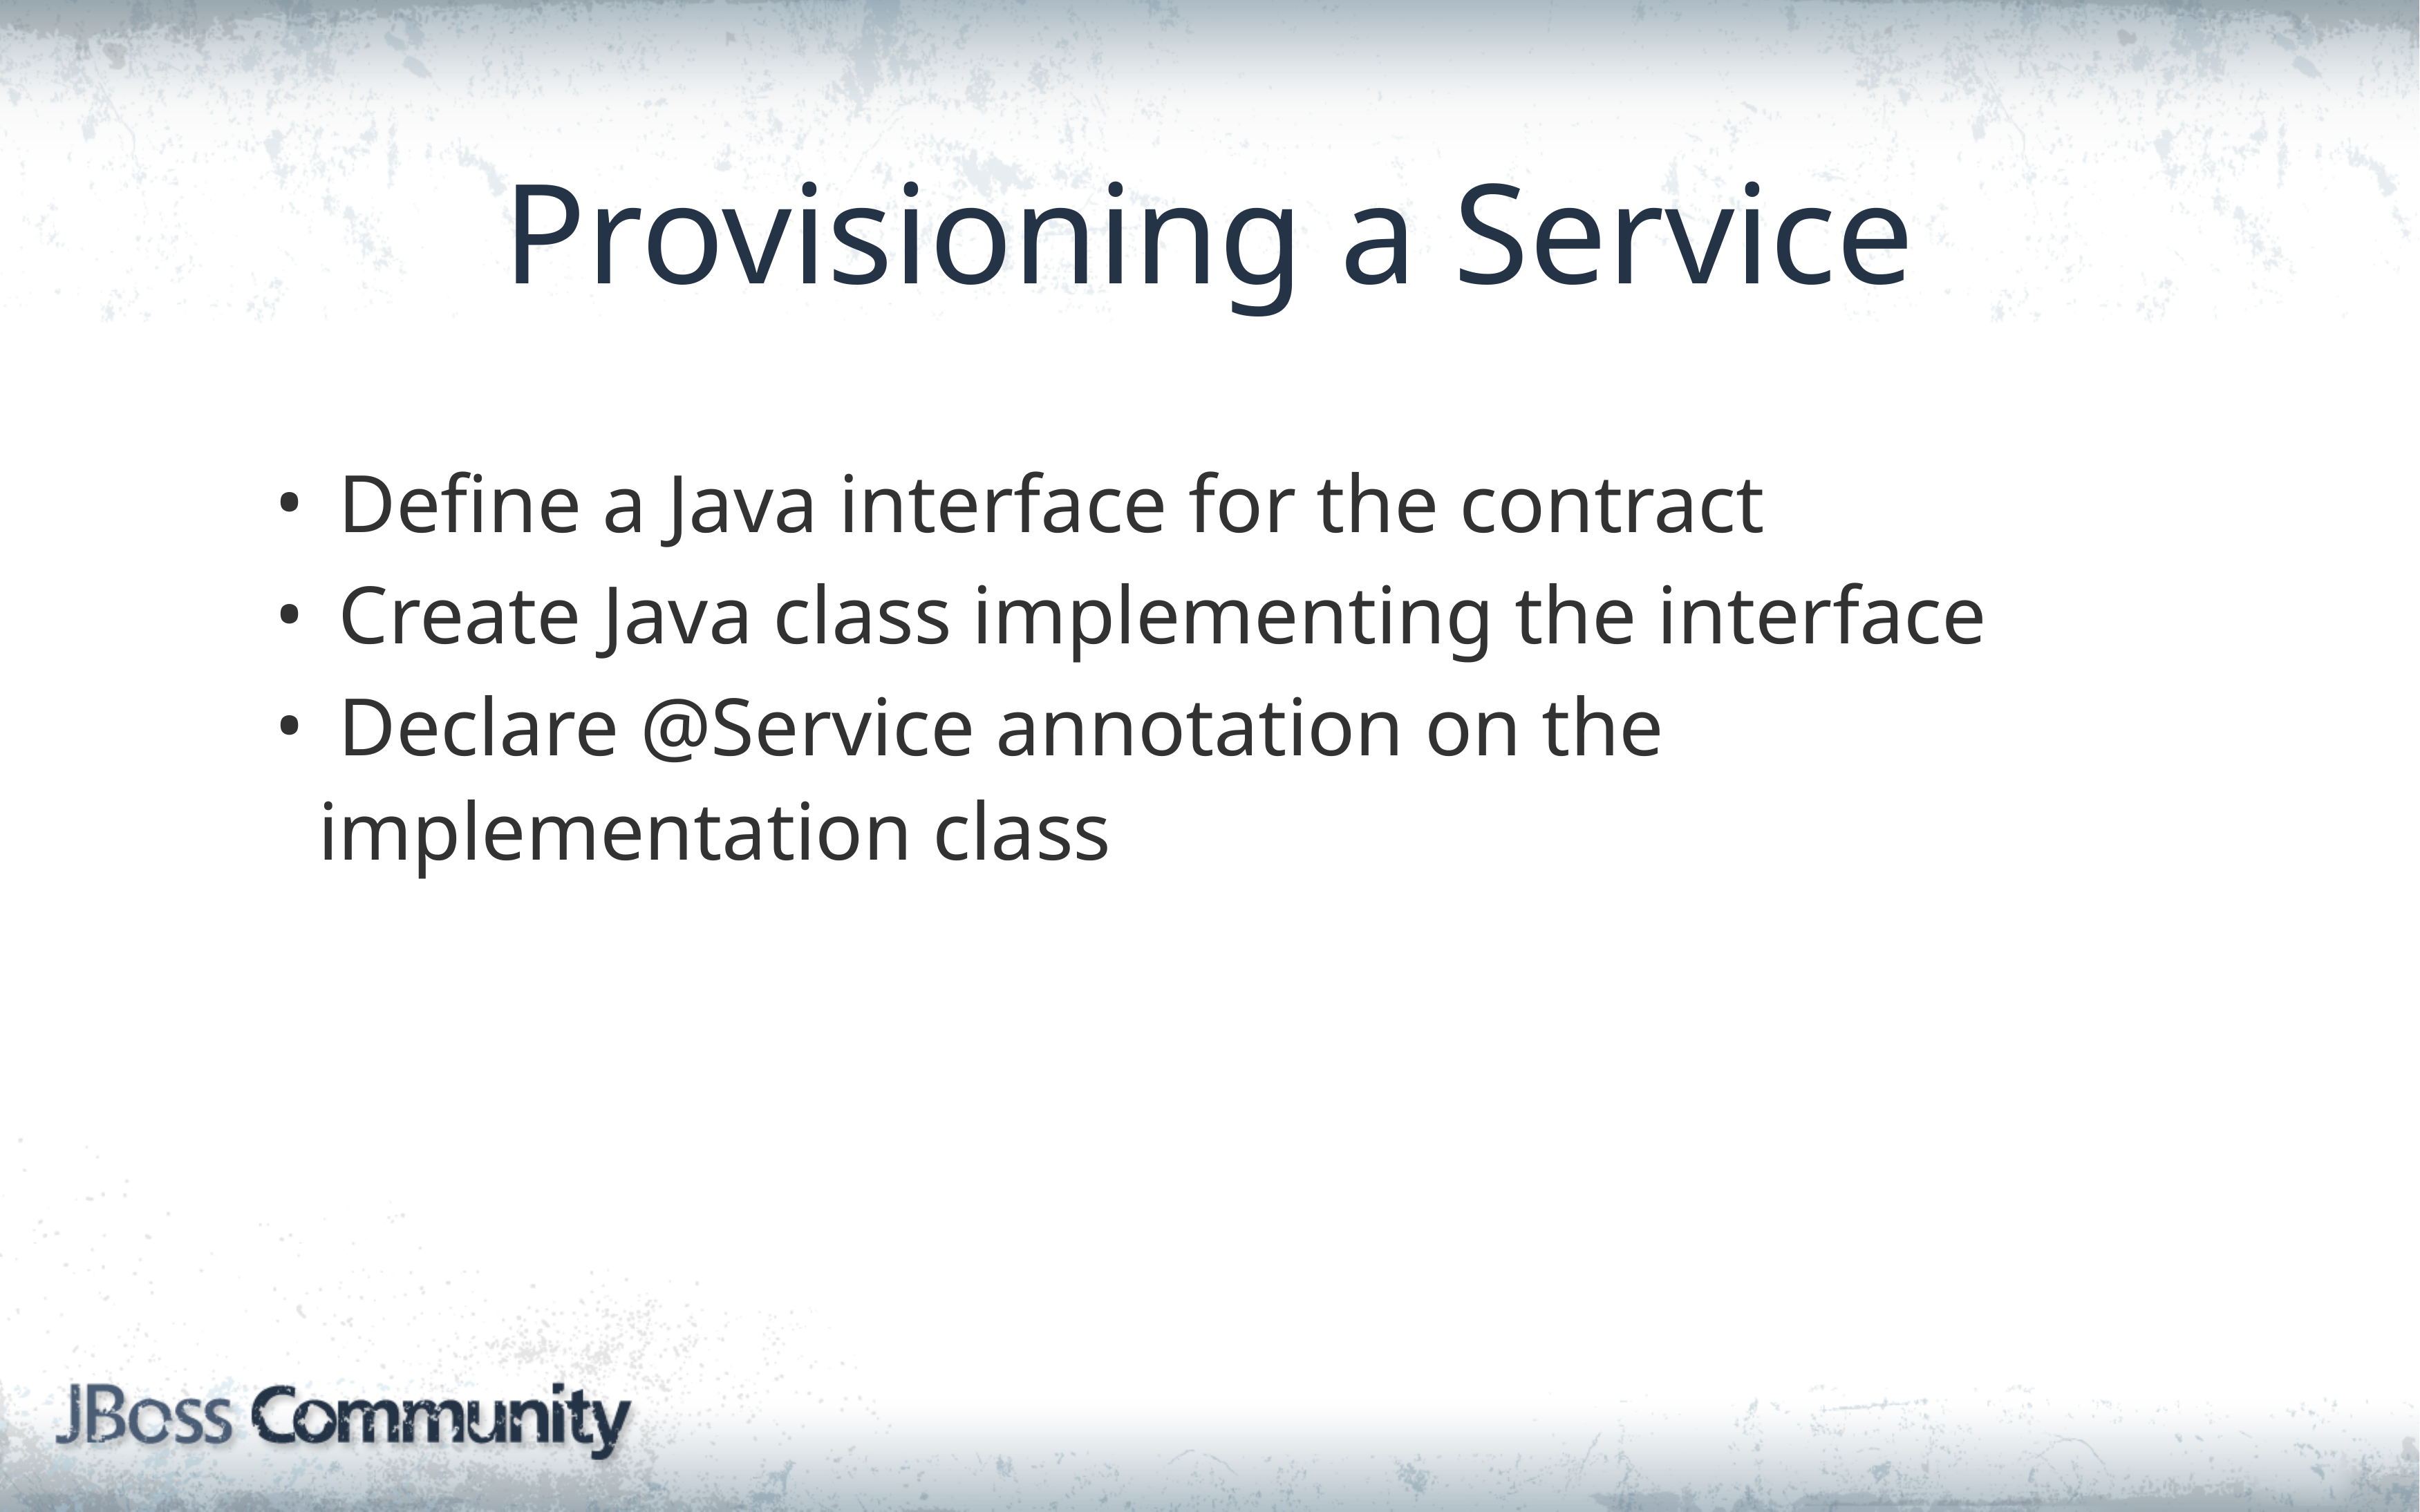

# Provisioning a Service
 Define a Java interface for the contract
 Create Java class implementing the interface
 Declare @Service annotation on the implementation class